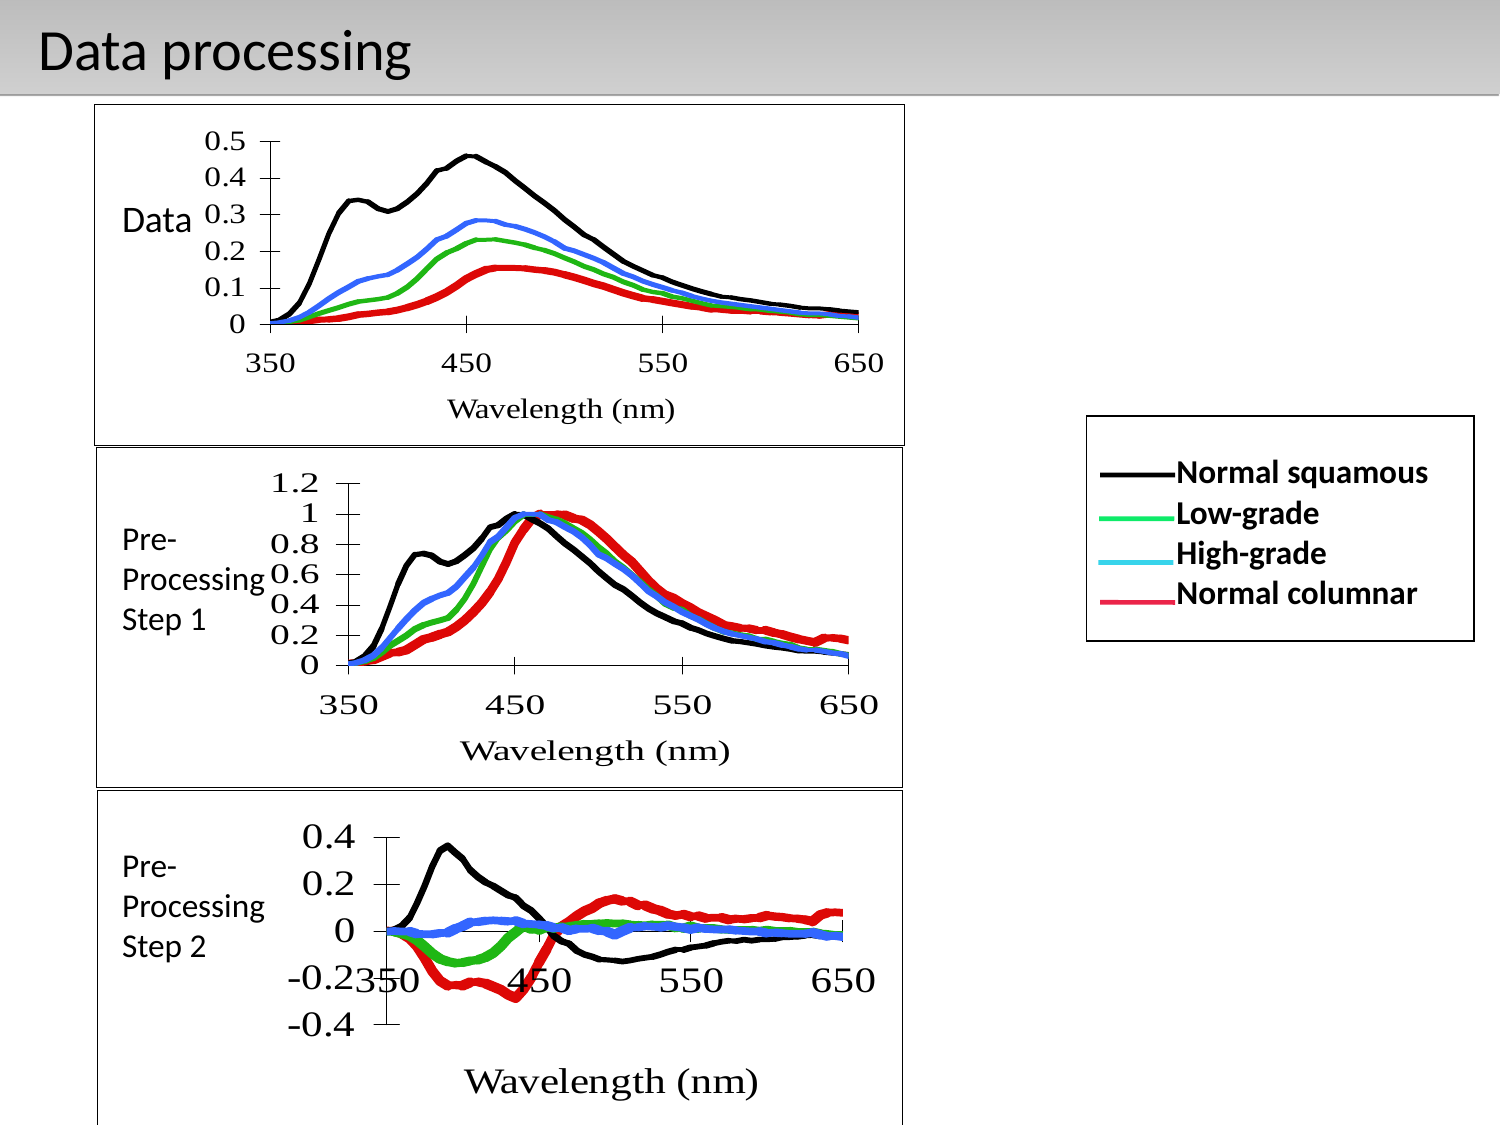

# Data processing
Data
	Normal squamous
	Low-grade
	High-grade
	Normal columnar
Pre-
Processing
Step 1
Pre-
Processing
Step 2